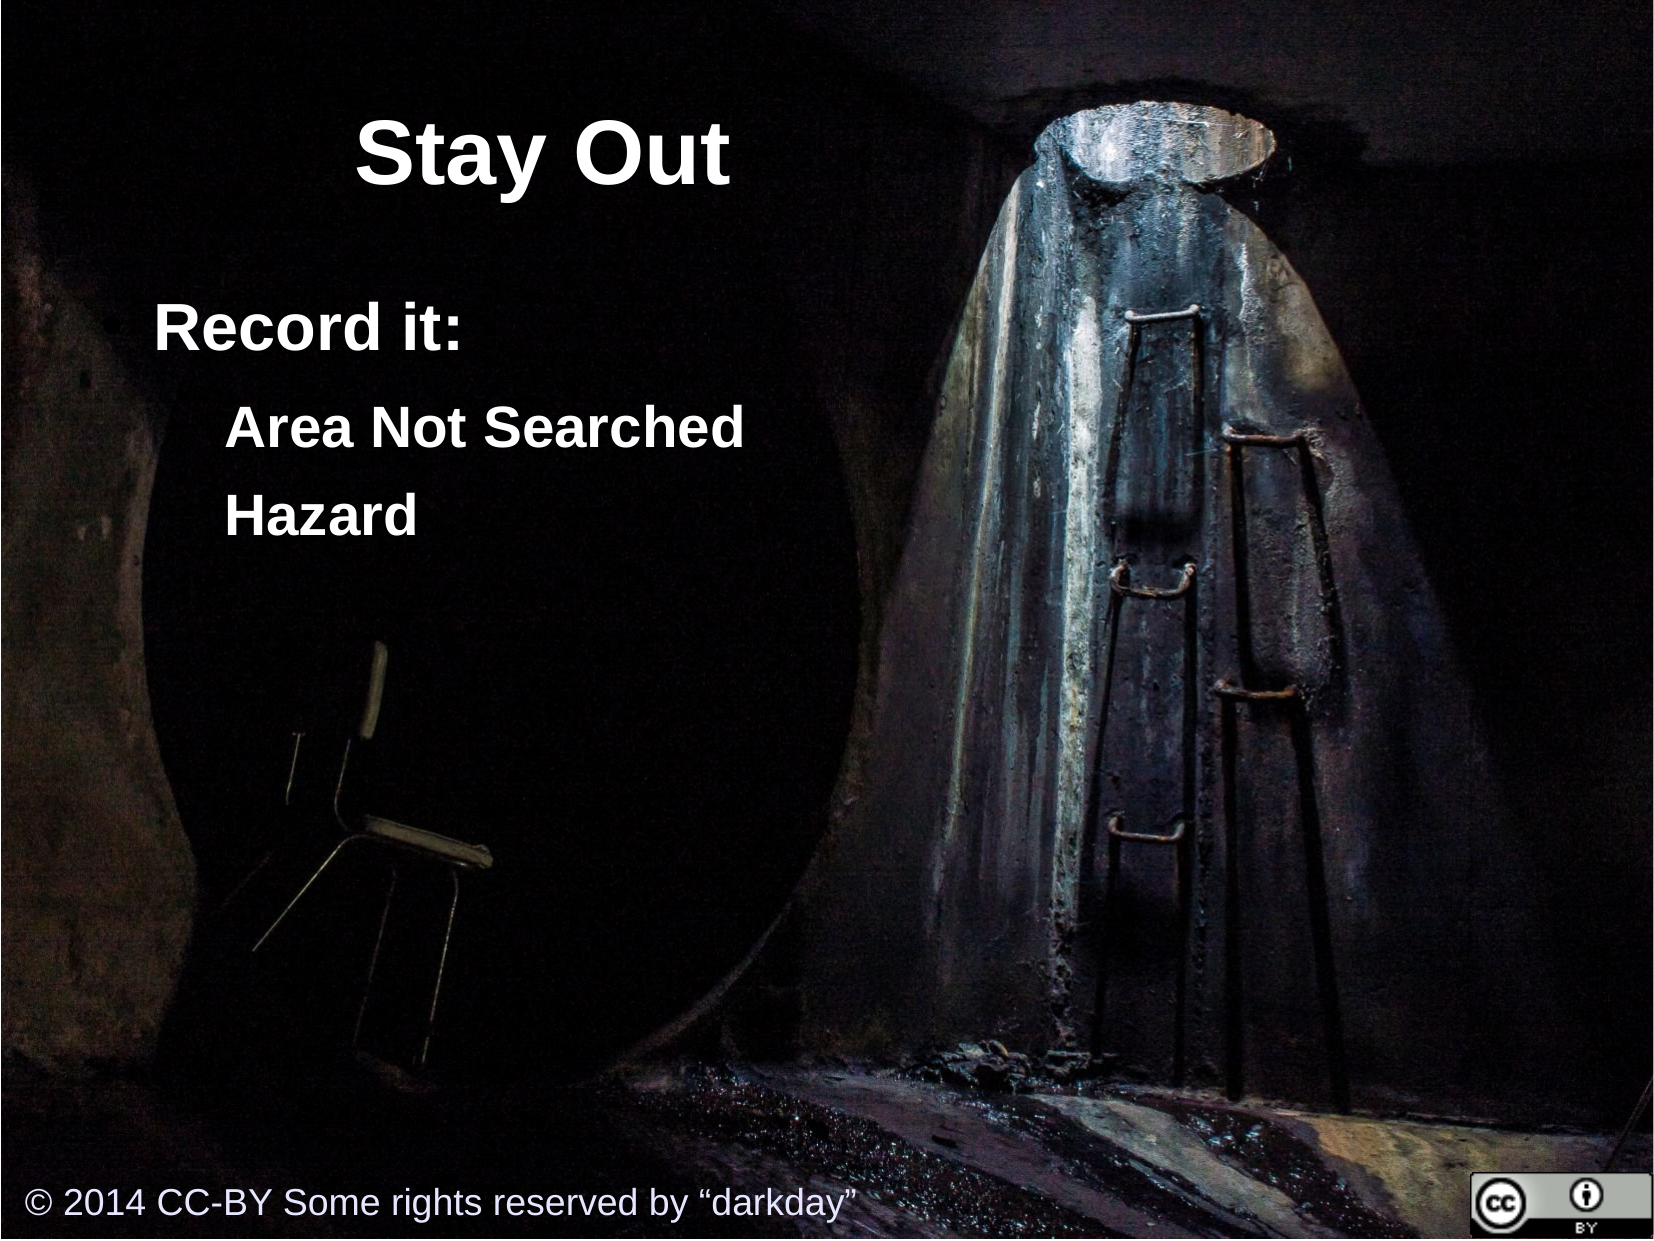

# Stay Out
Record it:
Area Not Searched
Hazard
© 2014 CC-BY Some rights reserved by “darkday”